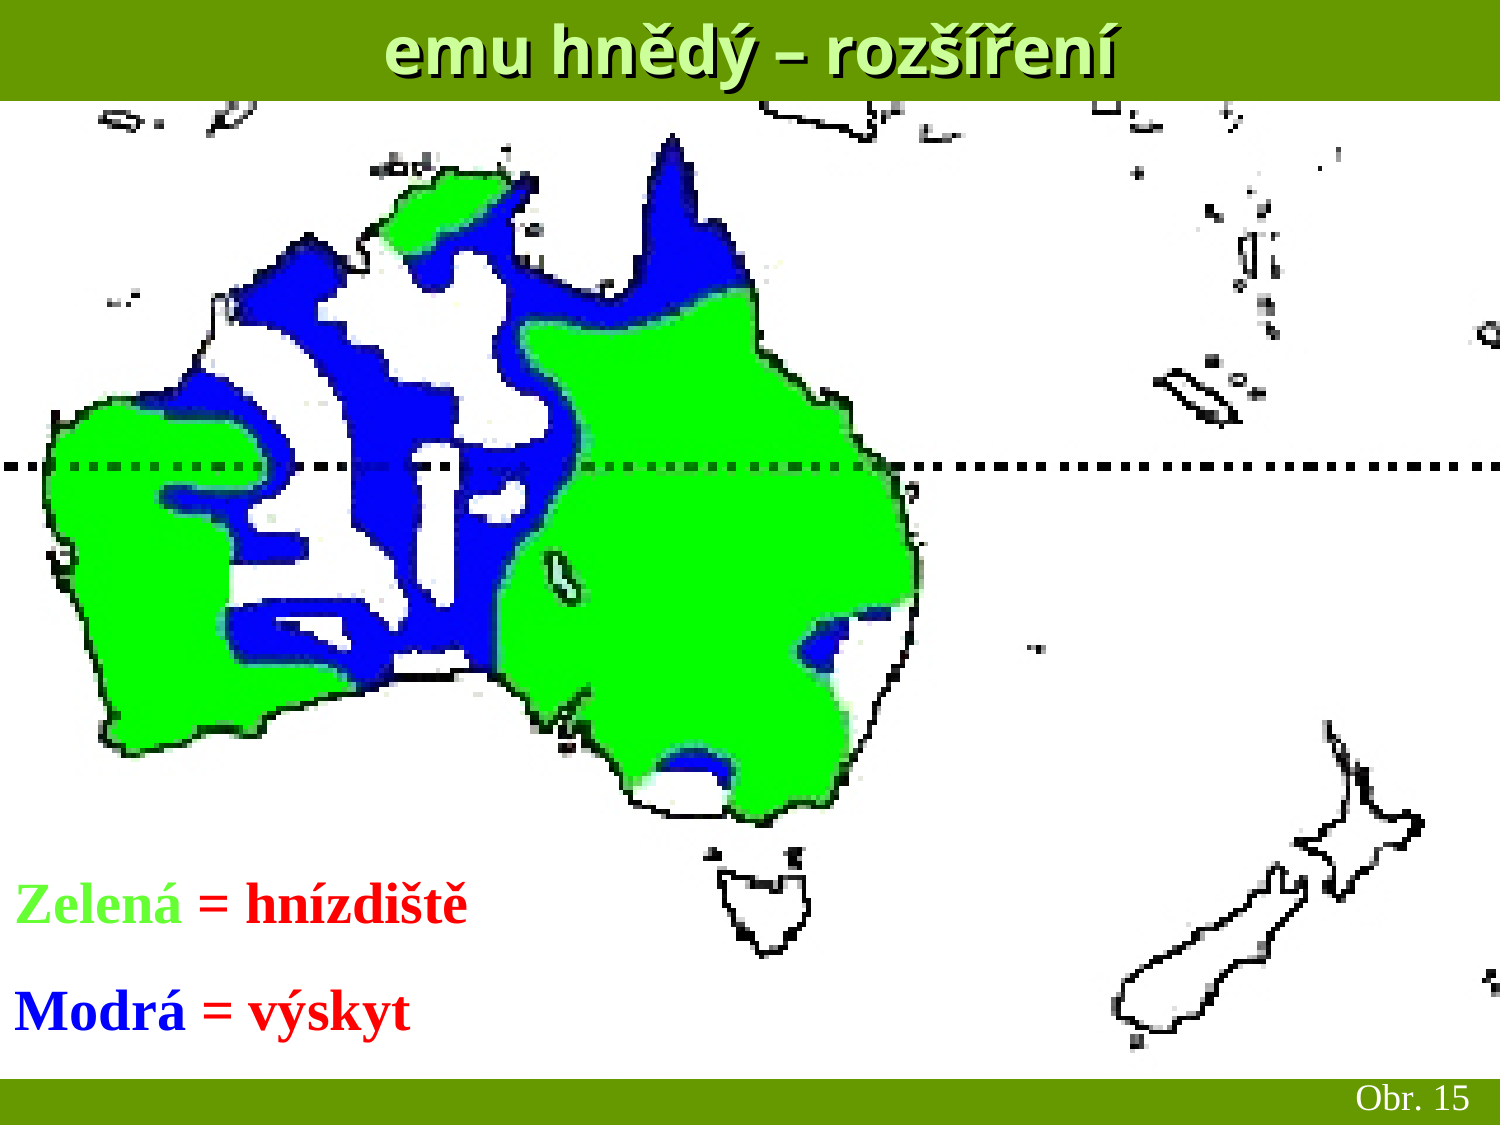

emu hnědý – rozšíření
Zelená = hnízdiště
Modrá = výskyt
Obr. 15